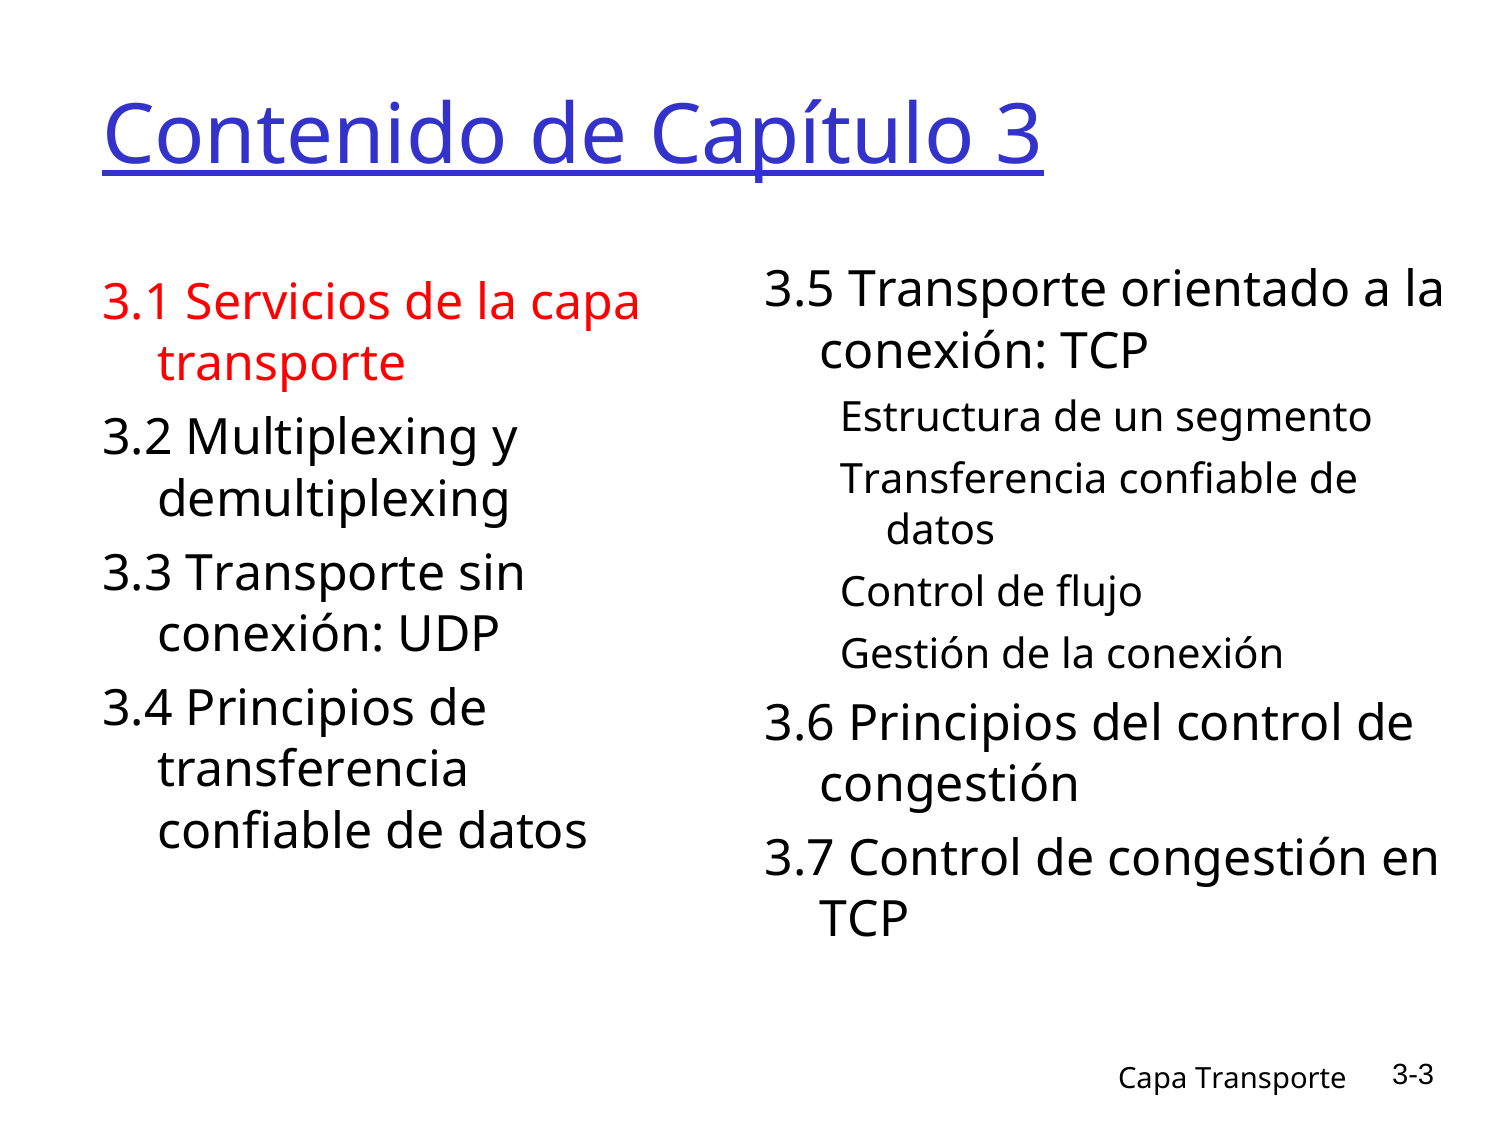

# Contenido de Capítulo 3
3.5 Transporte orientado a la conexión: TCP
Estructura de un segmento
Transferencia confiable de datos
Control de flujo
Gestión de la conexión
3.6 Principios del control de congestión
3.7 Control de congestión en TCP
3.1 Servicios de la capa transporte
3.2 Multiplexing y demultiplexing
3.3 Transporte sin conexión: UDP
3.4 Principios de transferencia confiable de datos
3